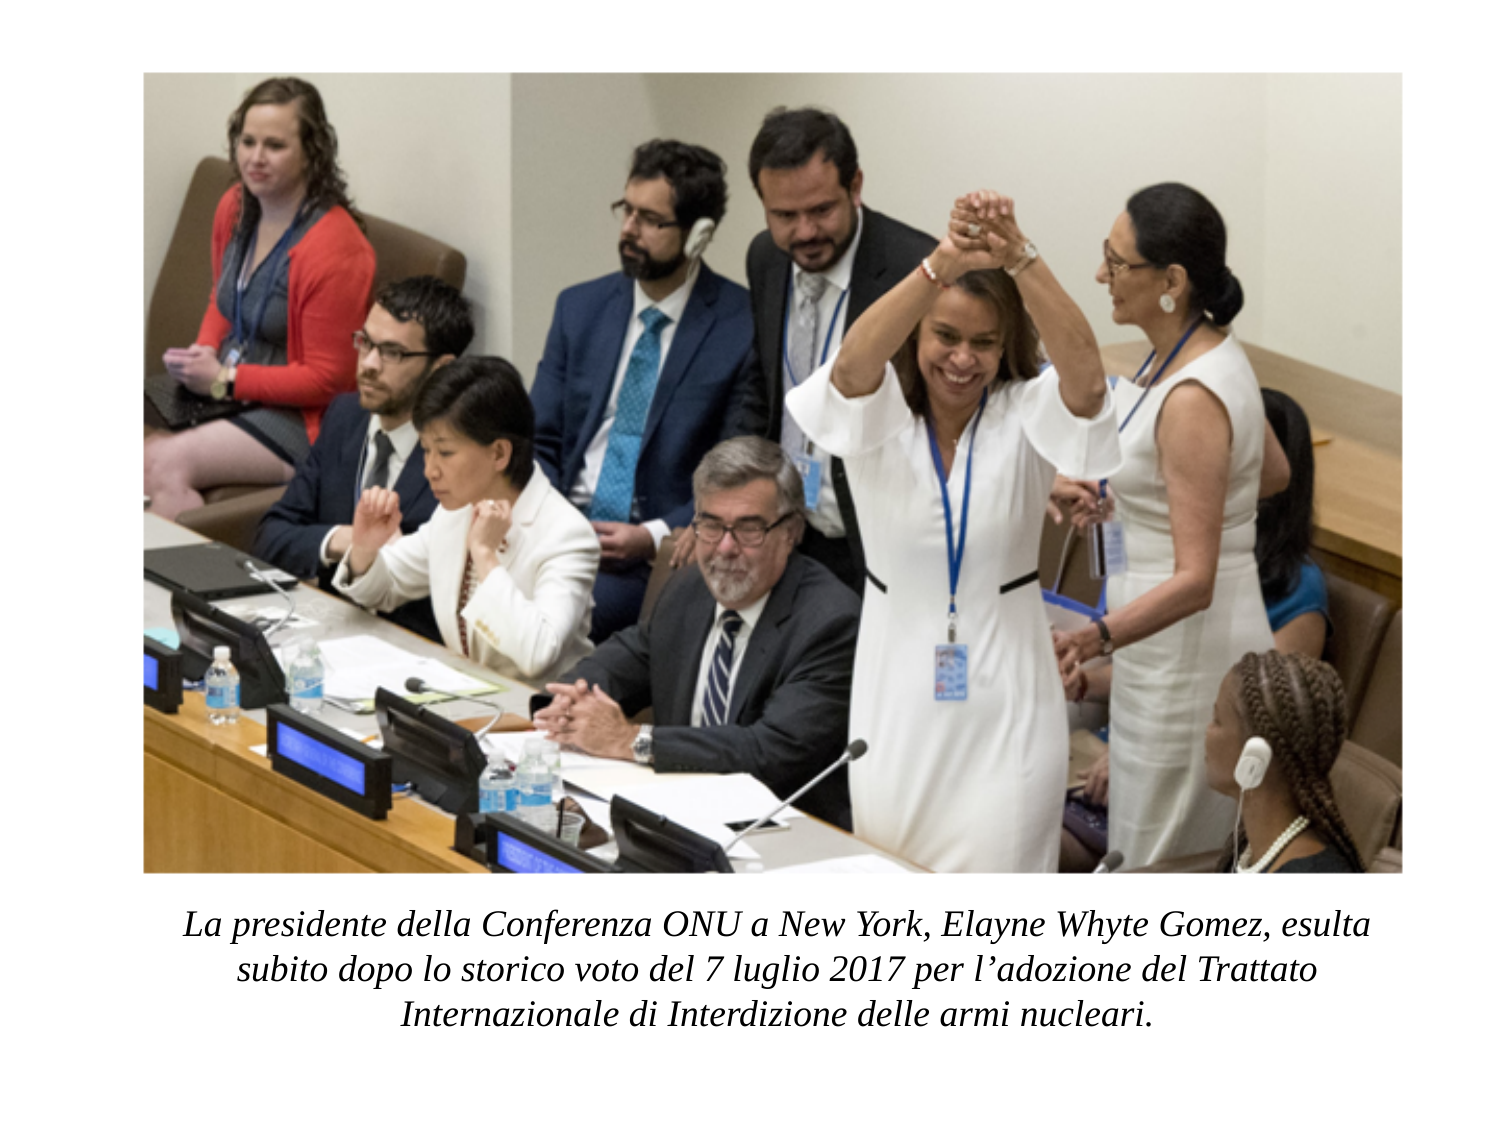

La presidente della Conferenza ONU a New York, Elayne Whyte Gomez, esulta subito dopo lo storico voto del 7 luglio 2017 per l’adozione del Trattato Internazionale di Interdizione delle armi nucleari.